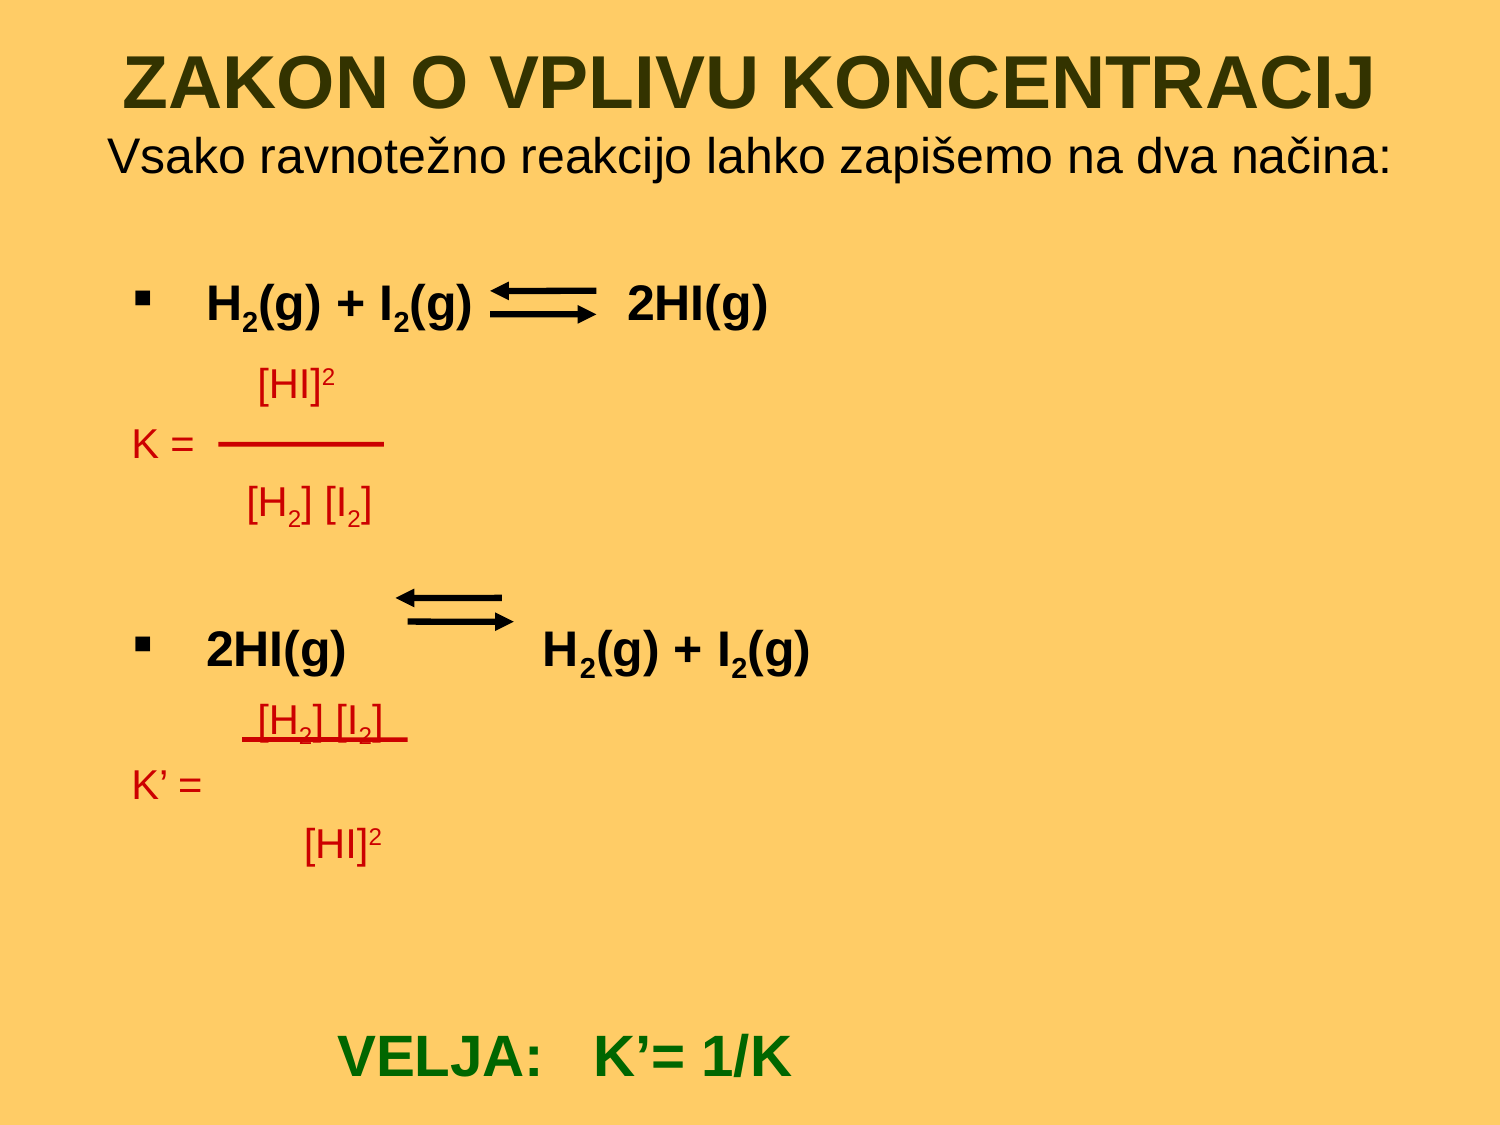

# ZAKON O VPLIVU KONCENTRACIJ Vsako ravnotežno reakcijo lahko zapišemo na dva načina:
 H2(g) + I2(g) 2HI(g)
 [HI]2
K =
 [H2] [I2]
 2HI(g) H2(g) + I2(g)
 [H2] [I2]
K’ =
 [HI]2
				VELJA: K’= 1/K